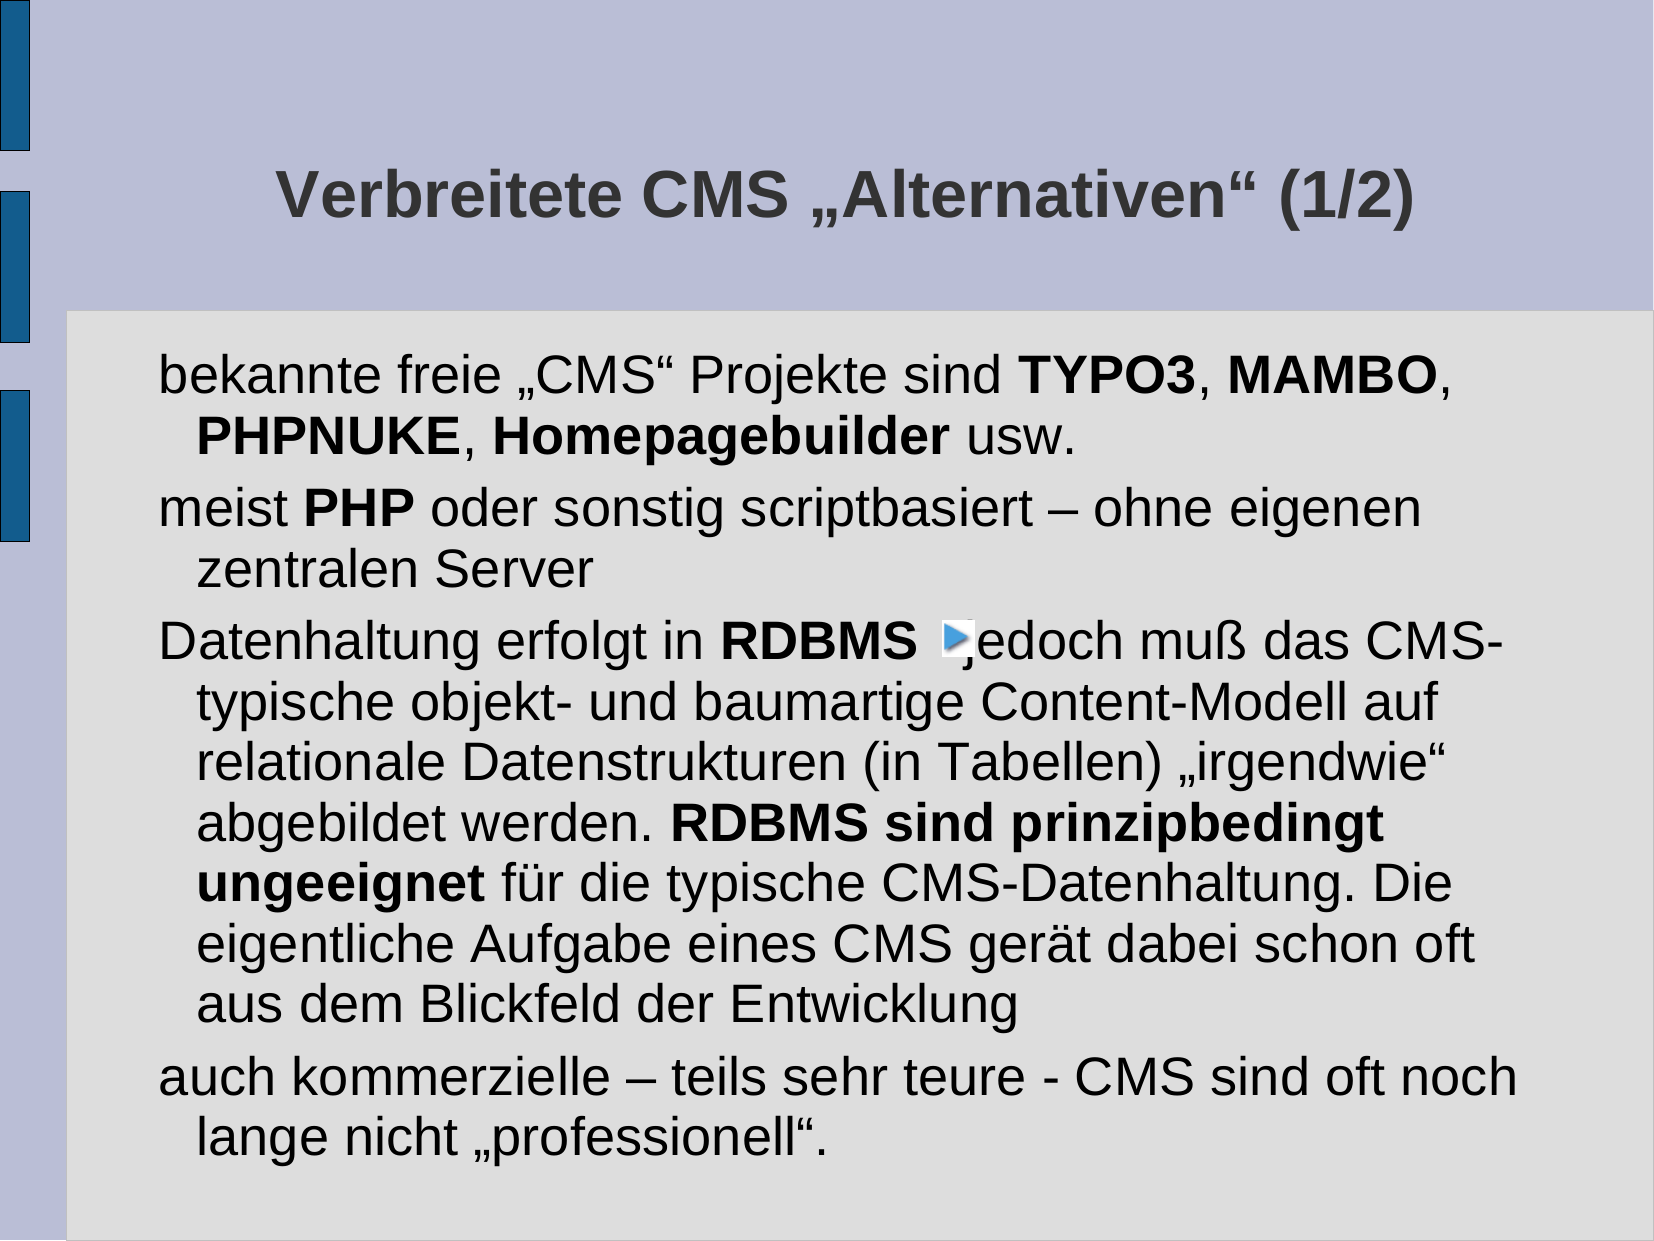

# Verbreitete CMS „Alternativen“ (1/2)
bekannte freie „CMS“ Projekte sind TYPO3, MAMBO, PHPNUKE, Homepagebuilder usw.
meist PHP oder sonstig scriptbasiert – ohne eigenen zentralen Server
Datenhaltung erfolgt in RDBMS jedoch muß das CMS-typische objekt- und baumartige Content-Modell auf relationale Datenstrukturen (in Tabellen) „irgendwie“ abgebildet werden. RDBMS sind prinzipbedingt ungeeignet für die typische CMS-Datenhaltung. Die eigentliche Aufgabe eines CMS gerät dabei schon oft aus dem Blickfeld der Entwicklung
auch kommerzielle – teils sehr teure - CMS sind oft noch lange nicht „professionell“.